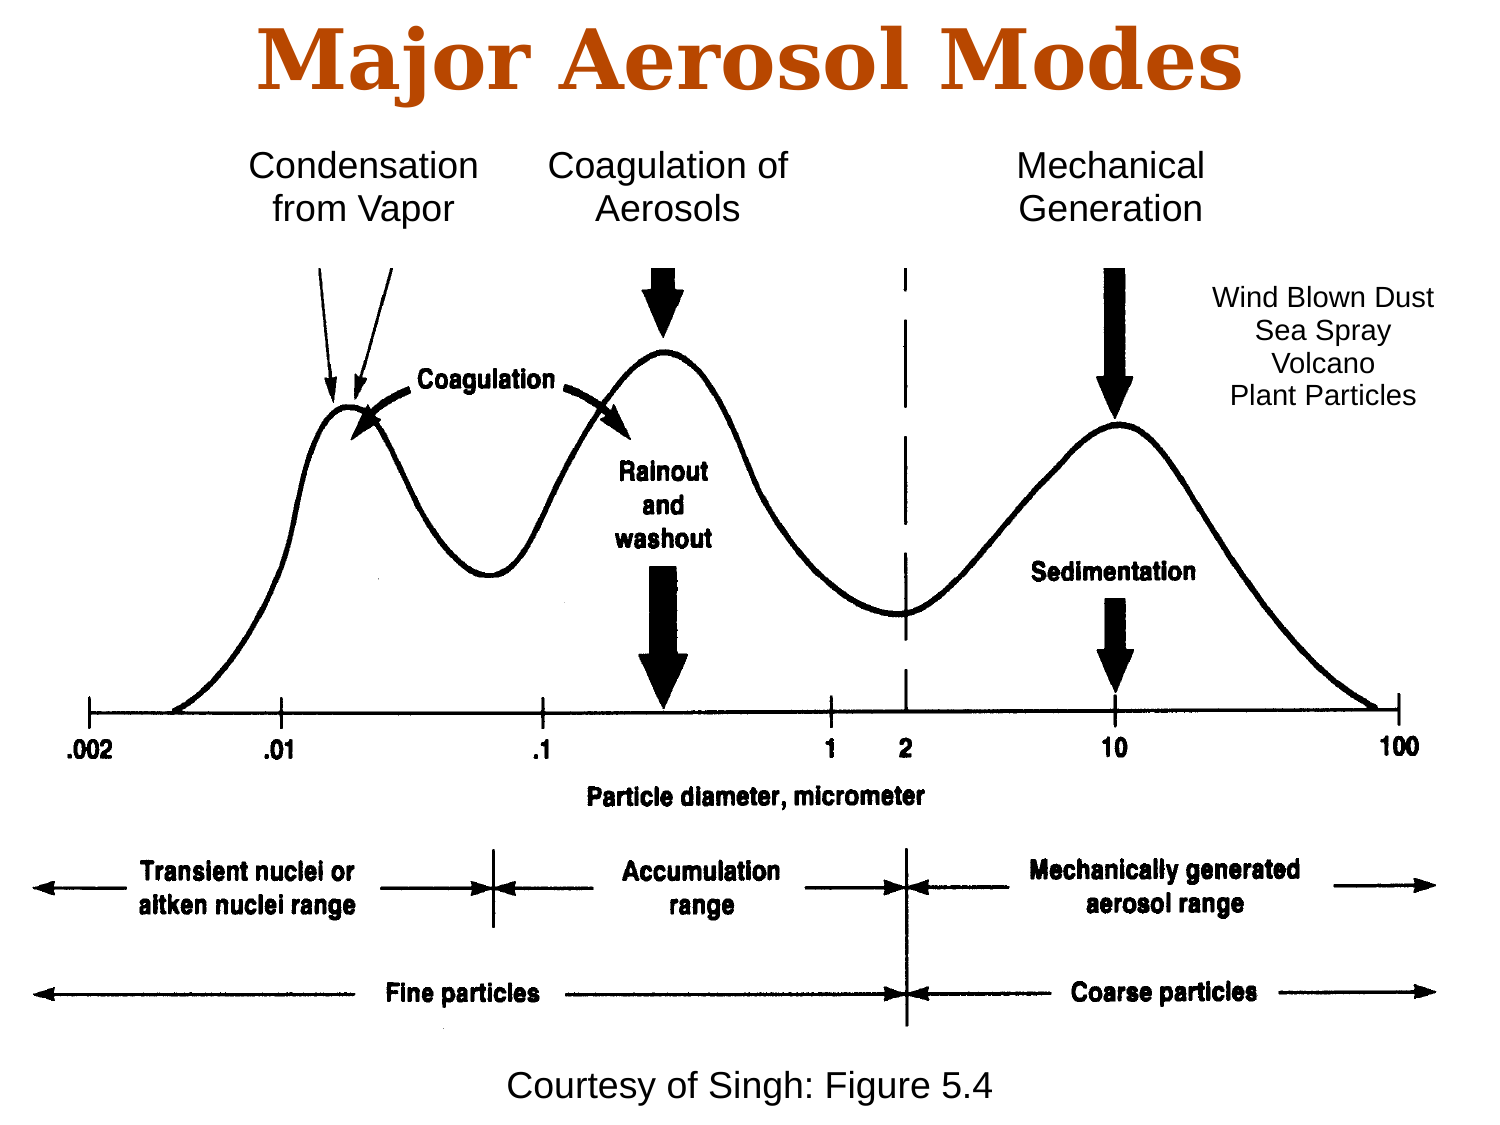

Major Aerosol Modes
Condensation from Vapor
Coagulation of Aerosols
Mechanical
Generation
Wind Blown Dust
Sea Spray
Volcano
Plant Particles
Courtesy of Singh: Figure 5.4